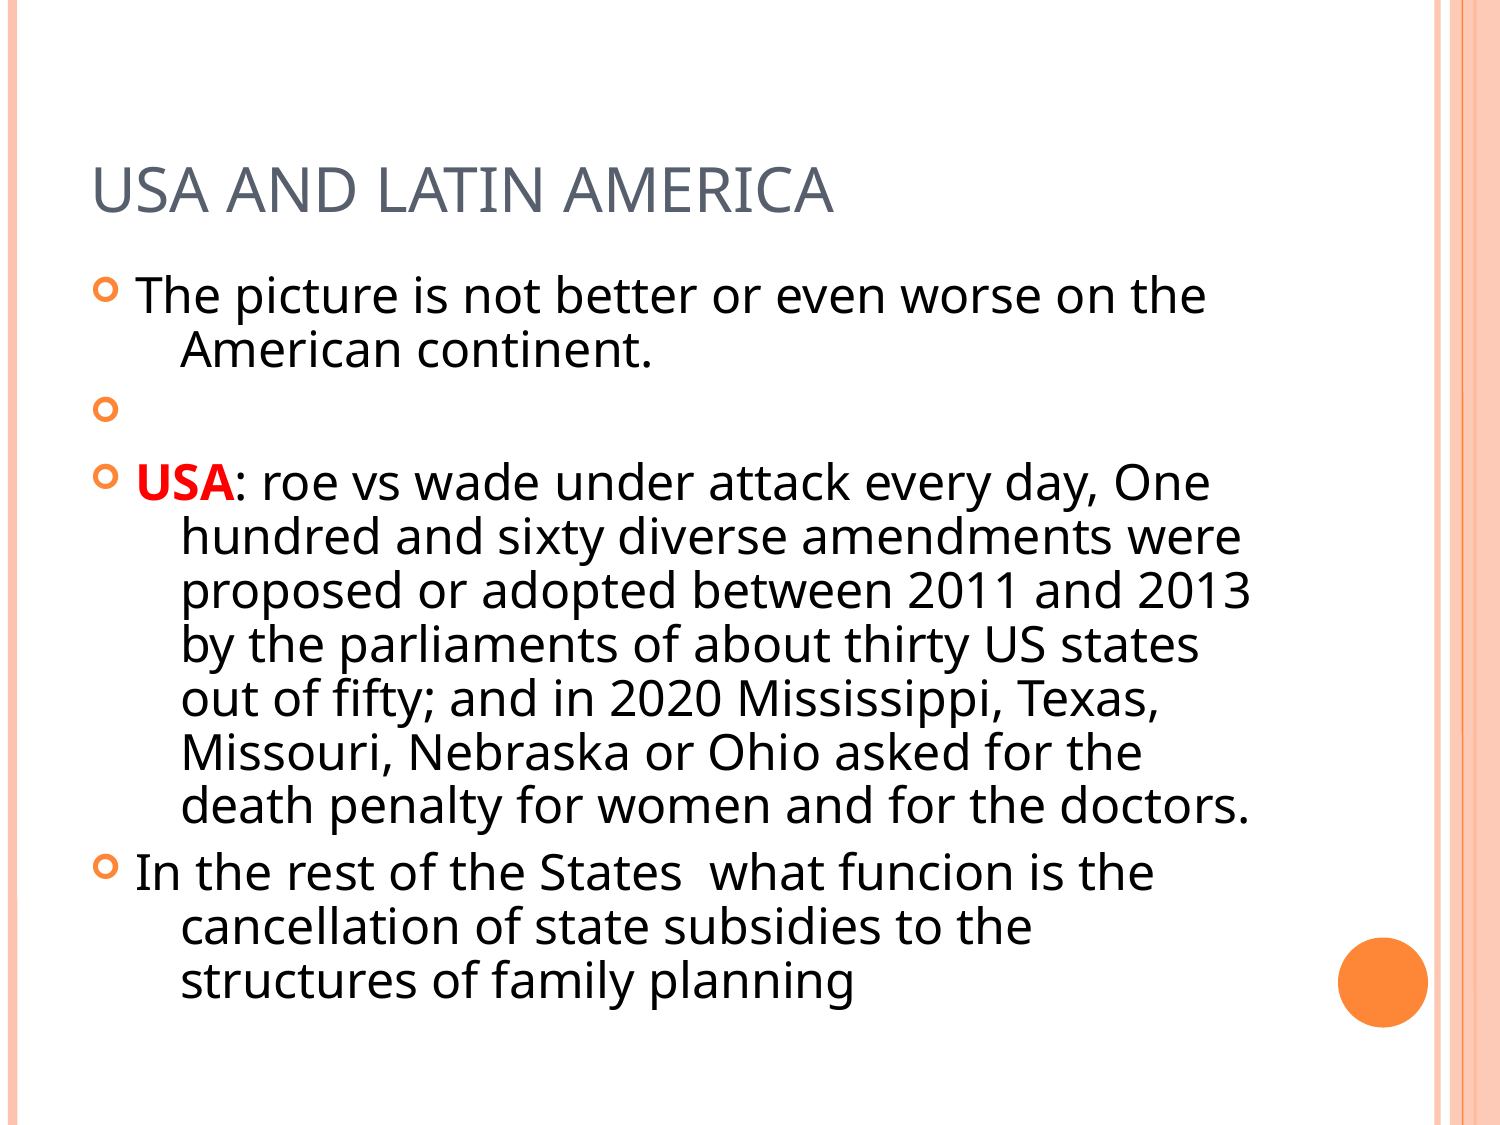

# USA and latin America
The picture is not better or even worse on the American continent.
USA: roe vs wade under attack every day, One hundred and sixty diverse amendments were proposed or adopted between 2011 and 2013 by the parliaments of about thirty US states out of fifty; and in 2020 Mississippi, Texas, Missouri, Nebraska or Ohio asked for the death penalty for women and for the doctors.
In the rest of the States what funcion is the cancellation of state subsidies to the structures of family planning